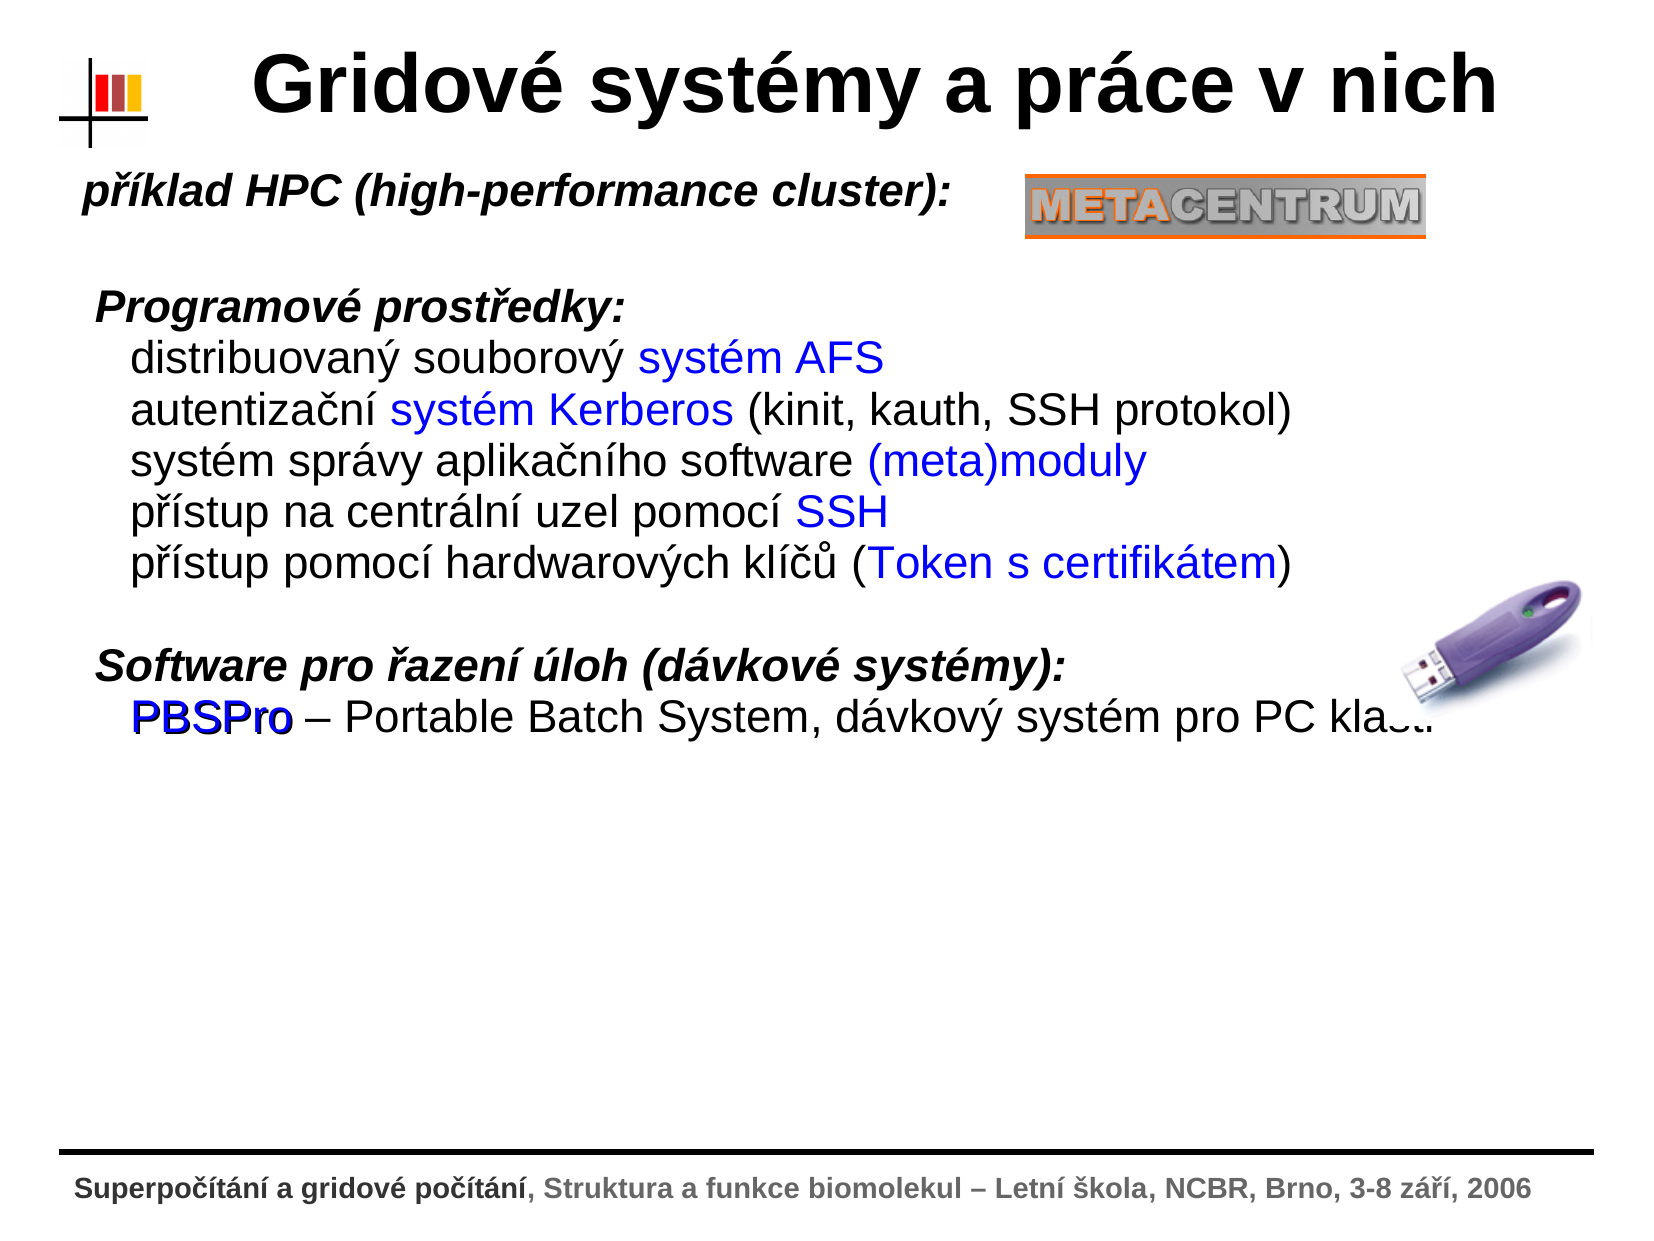

Gridové systémy a práce v nich
příklad HPC (high-performance cluster):
Programové prostředky:
distribuovaný souborový systém AFS
autentizační systém Kerberos (kinit, kauth, SSH protokol)
systém správy aplikačního software (meta)moduly
přístup na centrální uzel pomocí SSH
přístup pomocí hardwarových klíčů (Token s certifikátem)
Software pro řazení úloh (dávkové systémy):
PBSPro – Portable Batch System, dávkový systém pro PC klastr
Superpočítání a gridové počítání, Struktura a funkce biomolekul – Letní škola, NCBR, Brno, 3-8 září, 2006